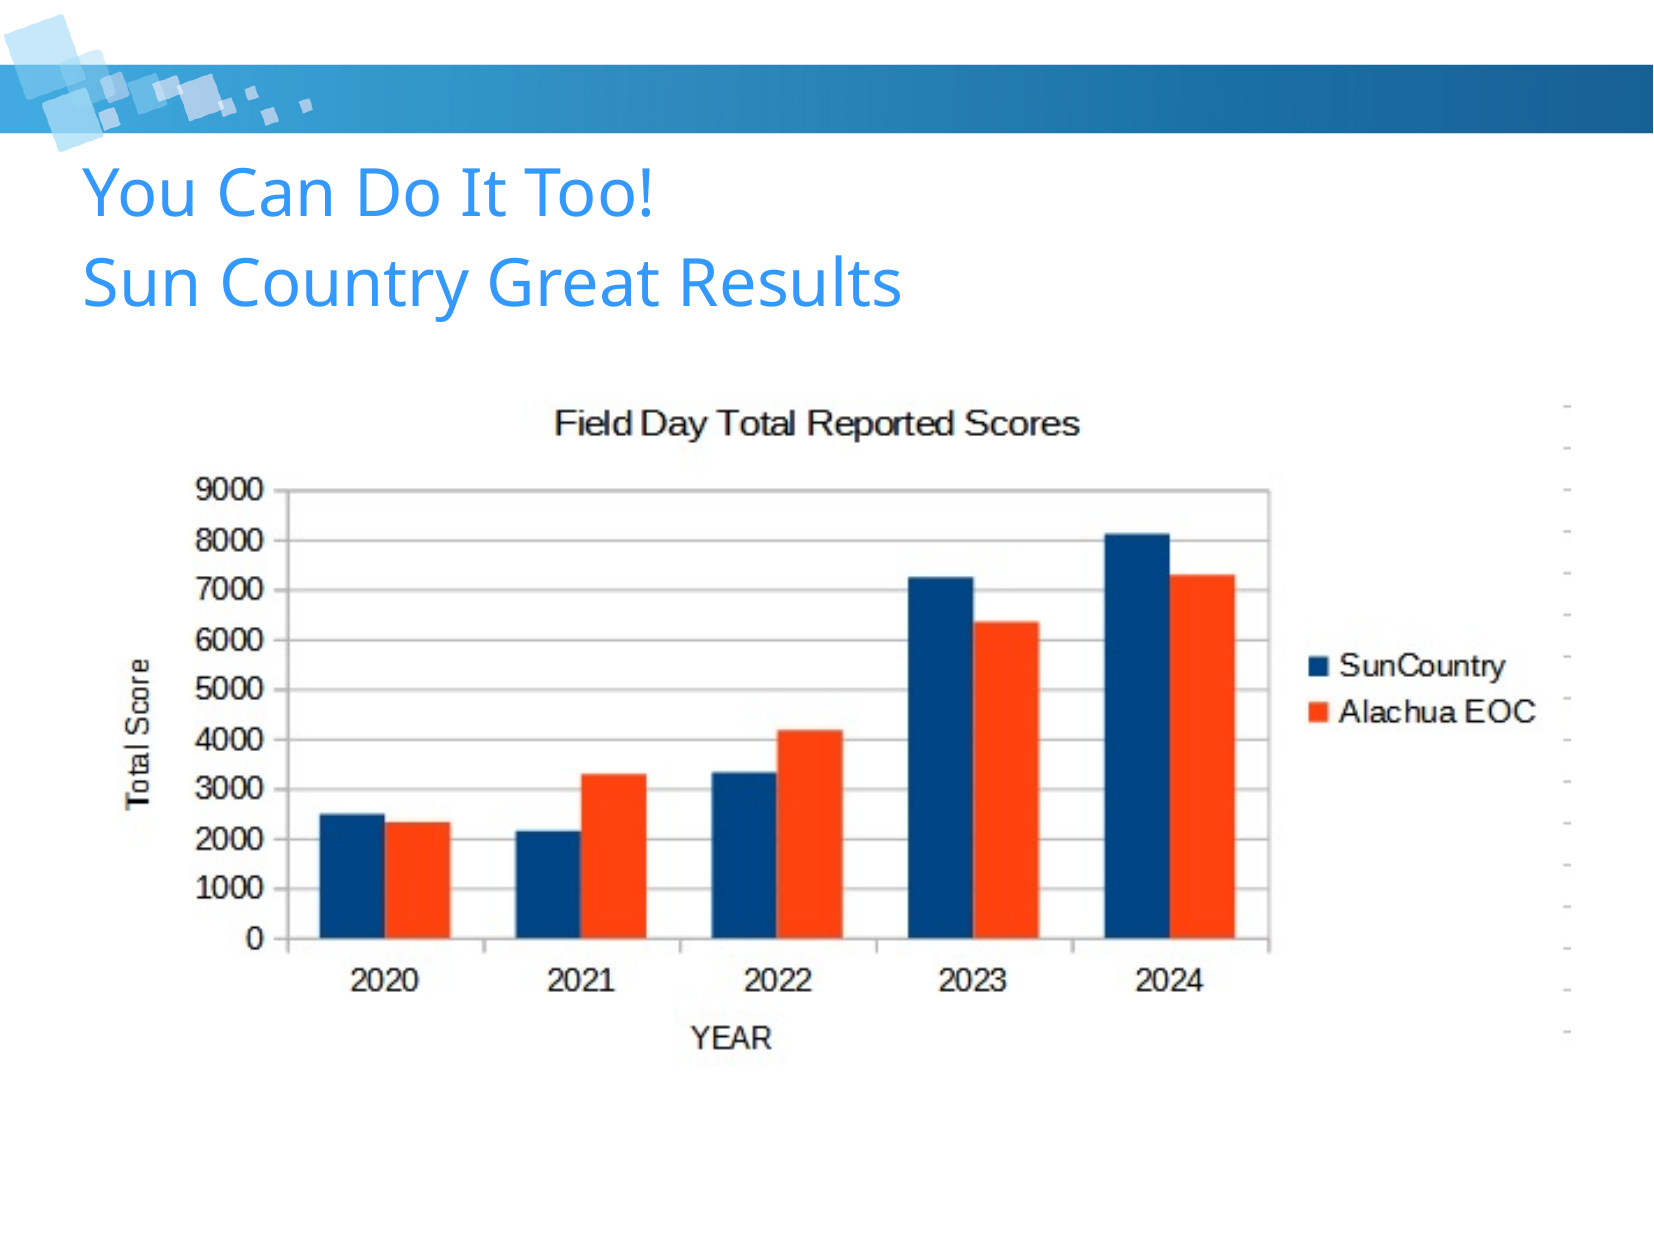

# You Can Do It Too! Sun Country Great Results